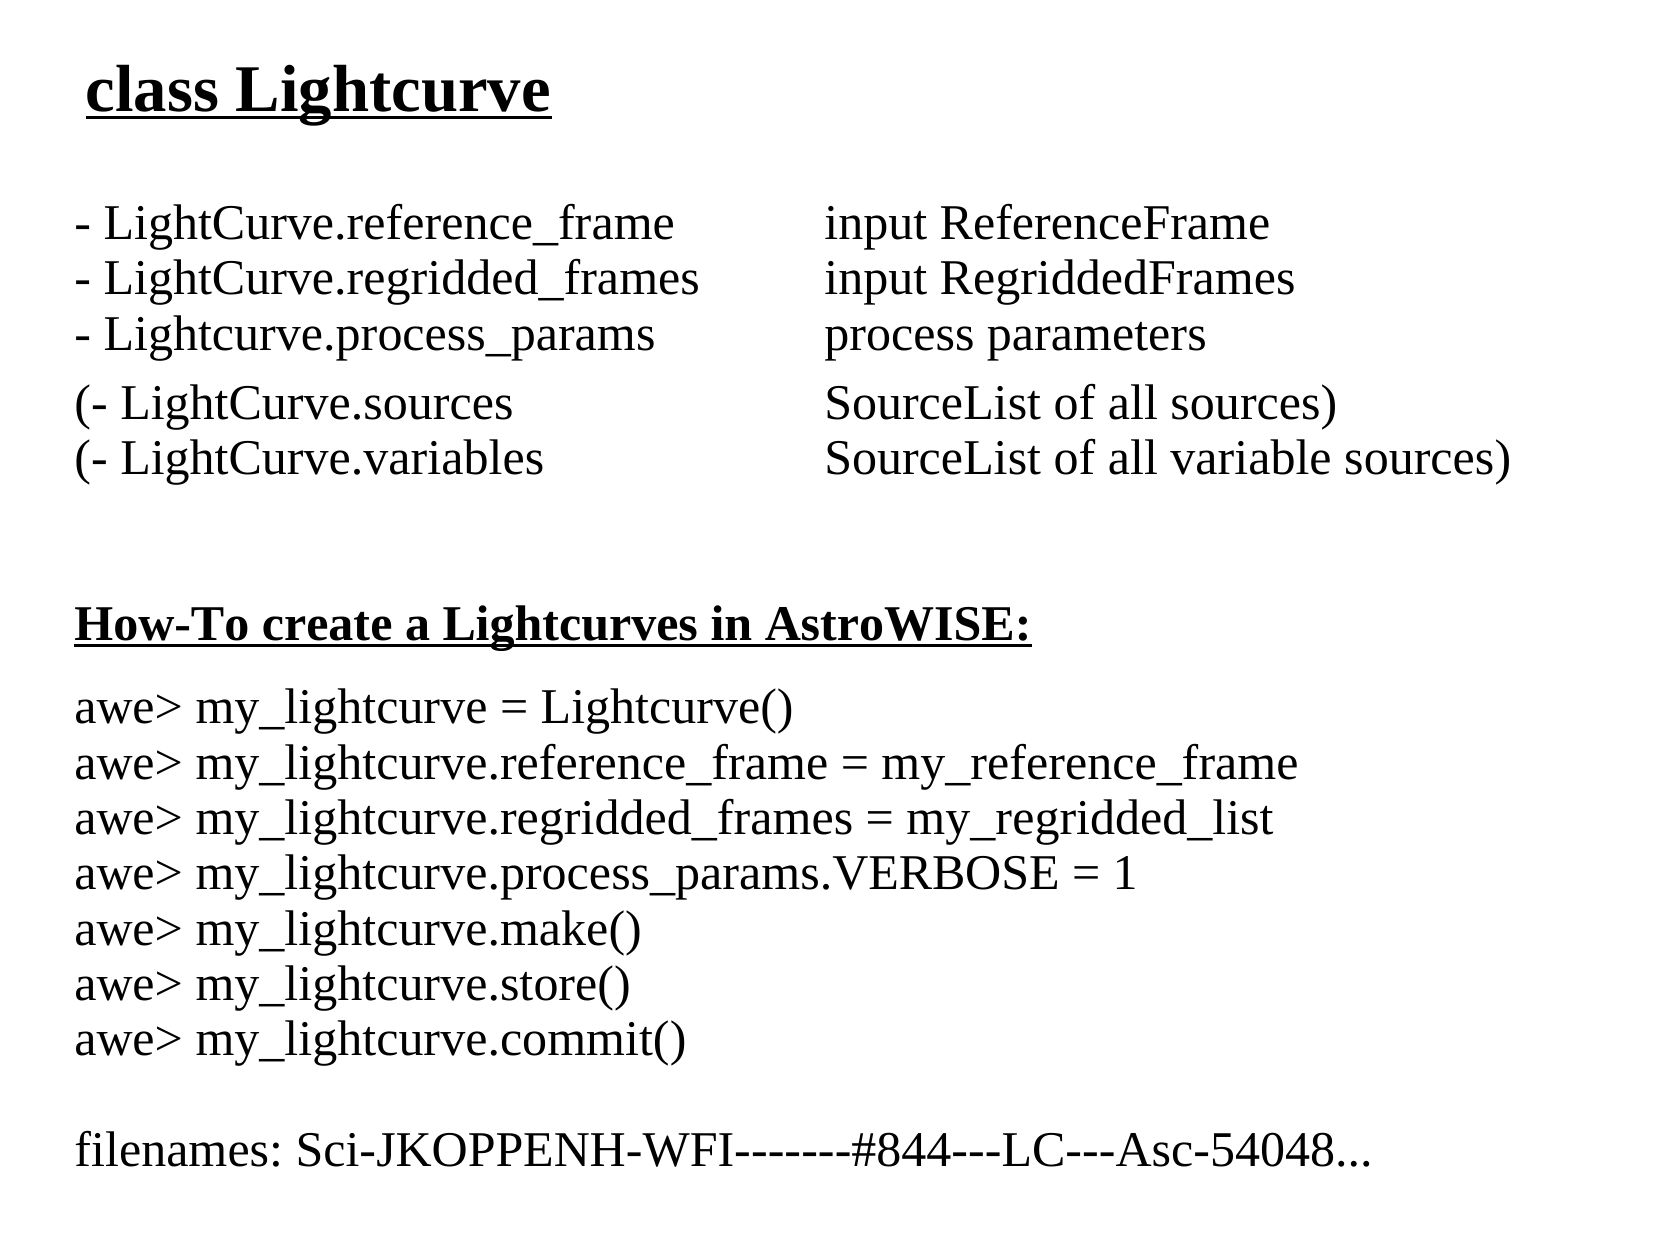

class Lightcurve
- LightCurve.reference_frame		input ReferenceFrame
- LightCurve.regridded_frames		input RegriddedFrames
- Lightcurve.process_params			process parameters
(- LightCurve.sources					SourceList of all sources)
(- LightCurve.variables				SourceList of all variable sources)
How-To create a Lightcurves in AstroWISE:
awe> my_lightcurve = Lightcurve()
awe> my_lightcurve.reference_frame = my_reference_frame
awe> my_lightcurve.regridded_frames = my_regridded_list
awe> my_lightcurve.process_params.VERBOSE = 1
awe> my_lightcurve.make()
awe> my_lightcurve.store()
awe> my_lightcurve.commit()
filenames: Sci-JKOPPENH-WFI-------#844---LC---Asc-54048...